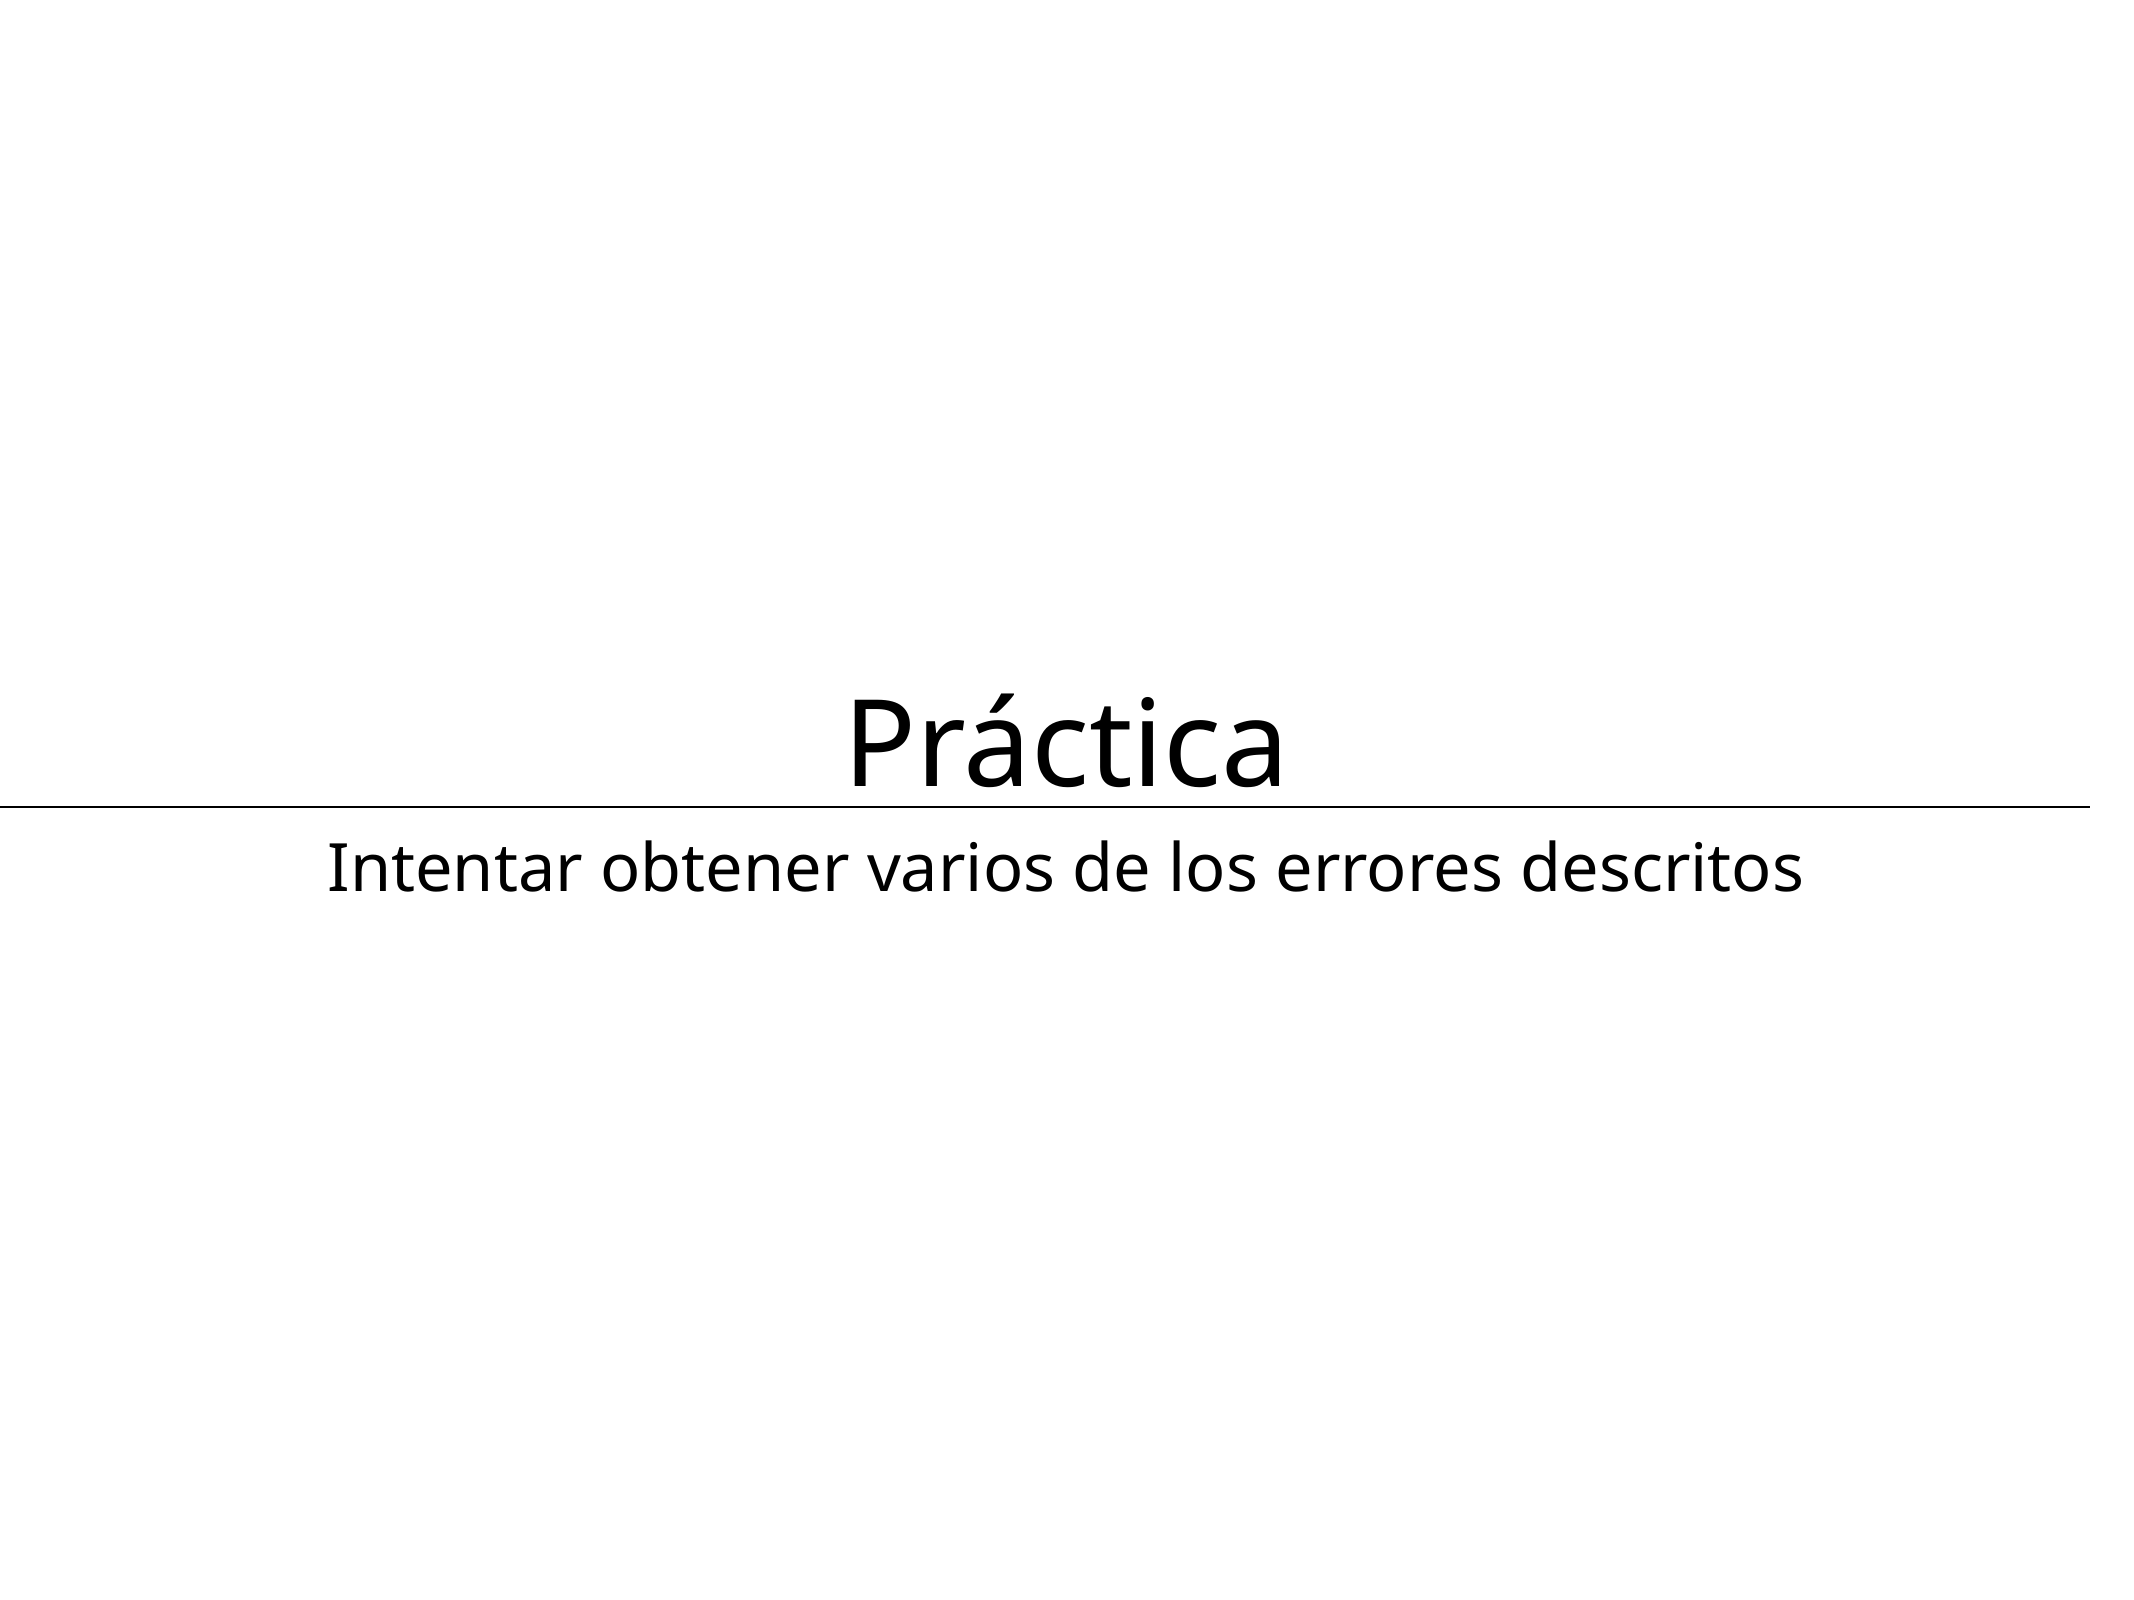

# Práctica
Intentar obtener varios de los errores descritos